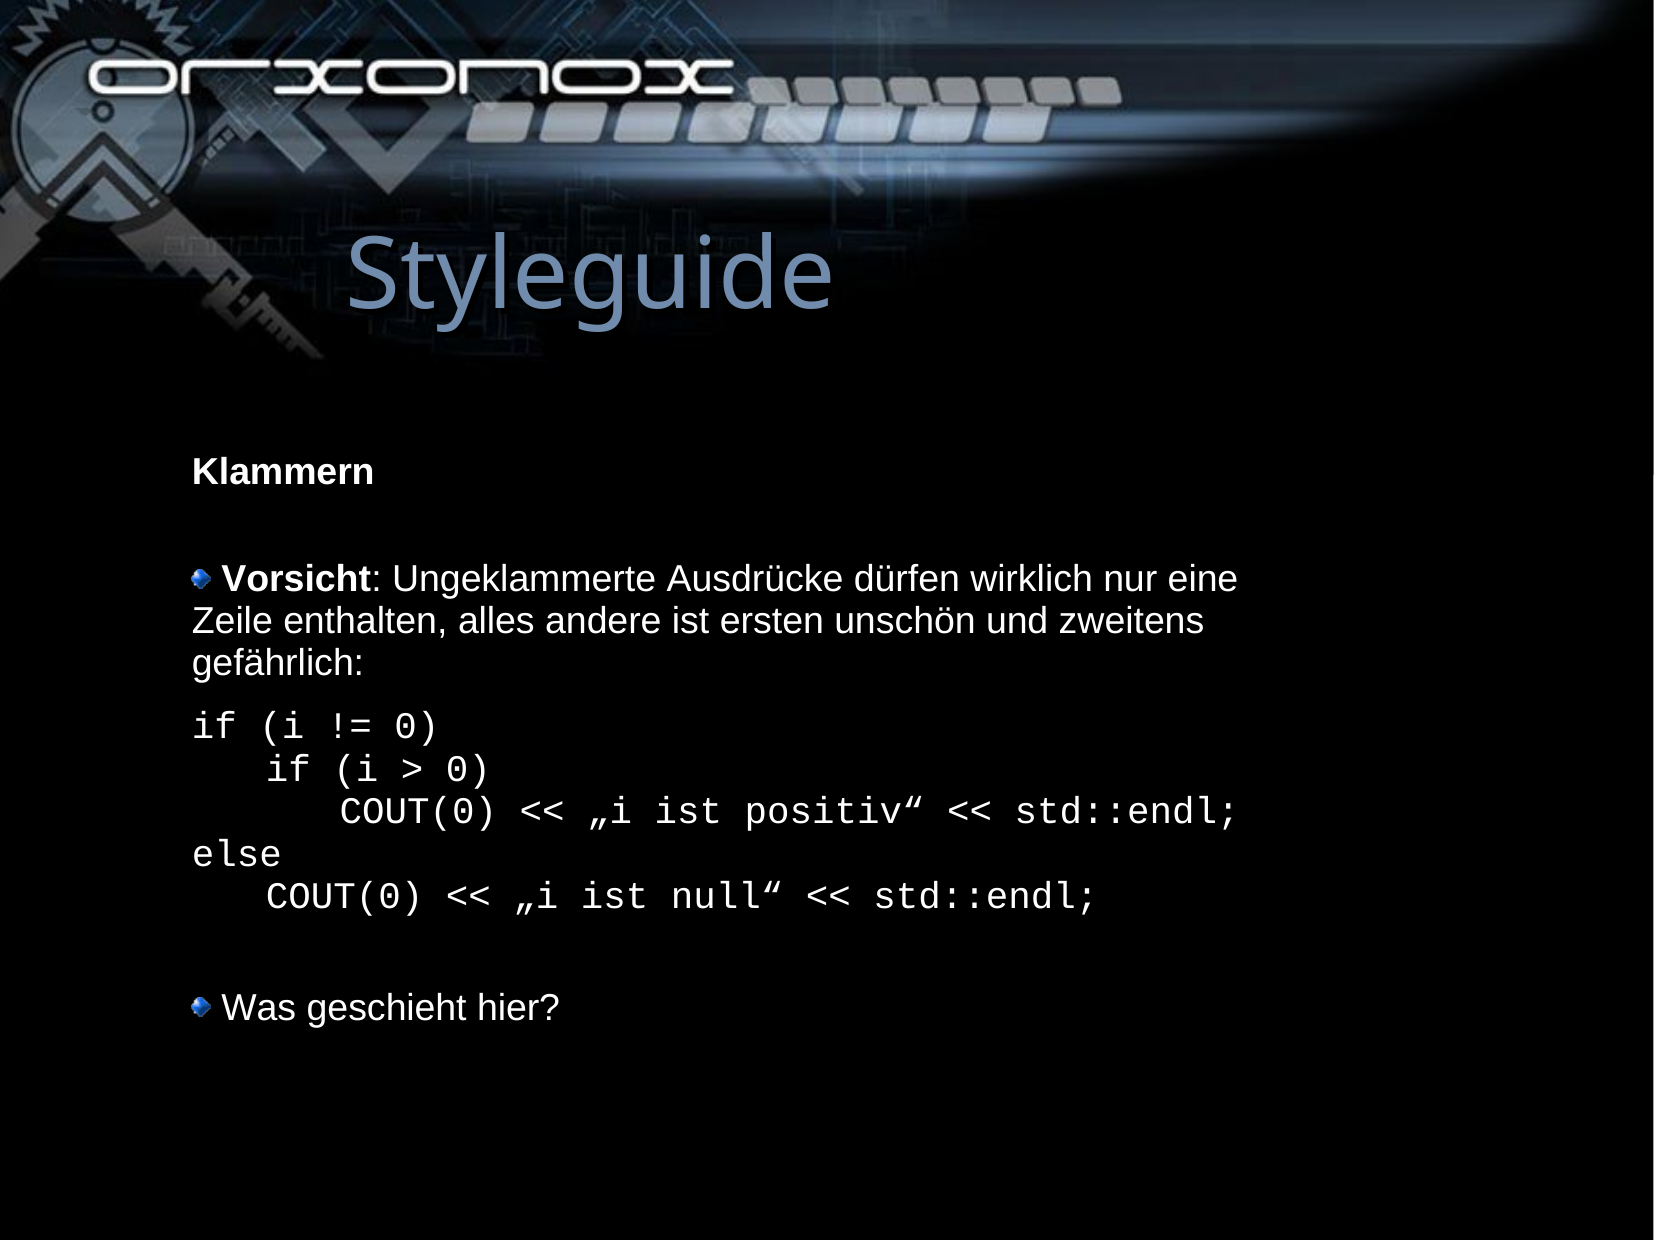

Styleguide
Klammern
 Vorsicht: Ungeklammerte Ausdrücke dürfen wirklich nur eine Zeile enthalten, alles andere ist ersten unschön und zweitens gefährlich:
if (i != 0)
	if (i > 0)
		COUT(0) << „i ist positiv“ << std::endl;
else
	COUT(0) << „i ist null“ << std::endl;
 Was geschieht hier?